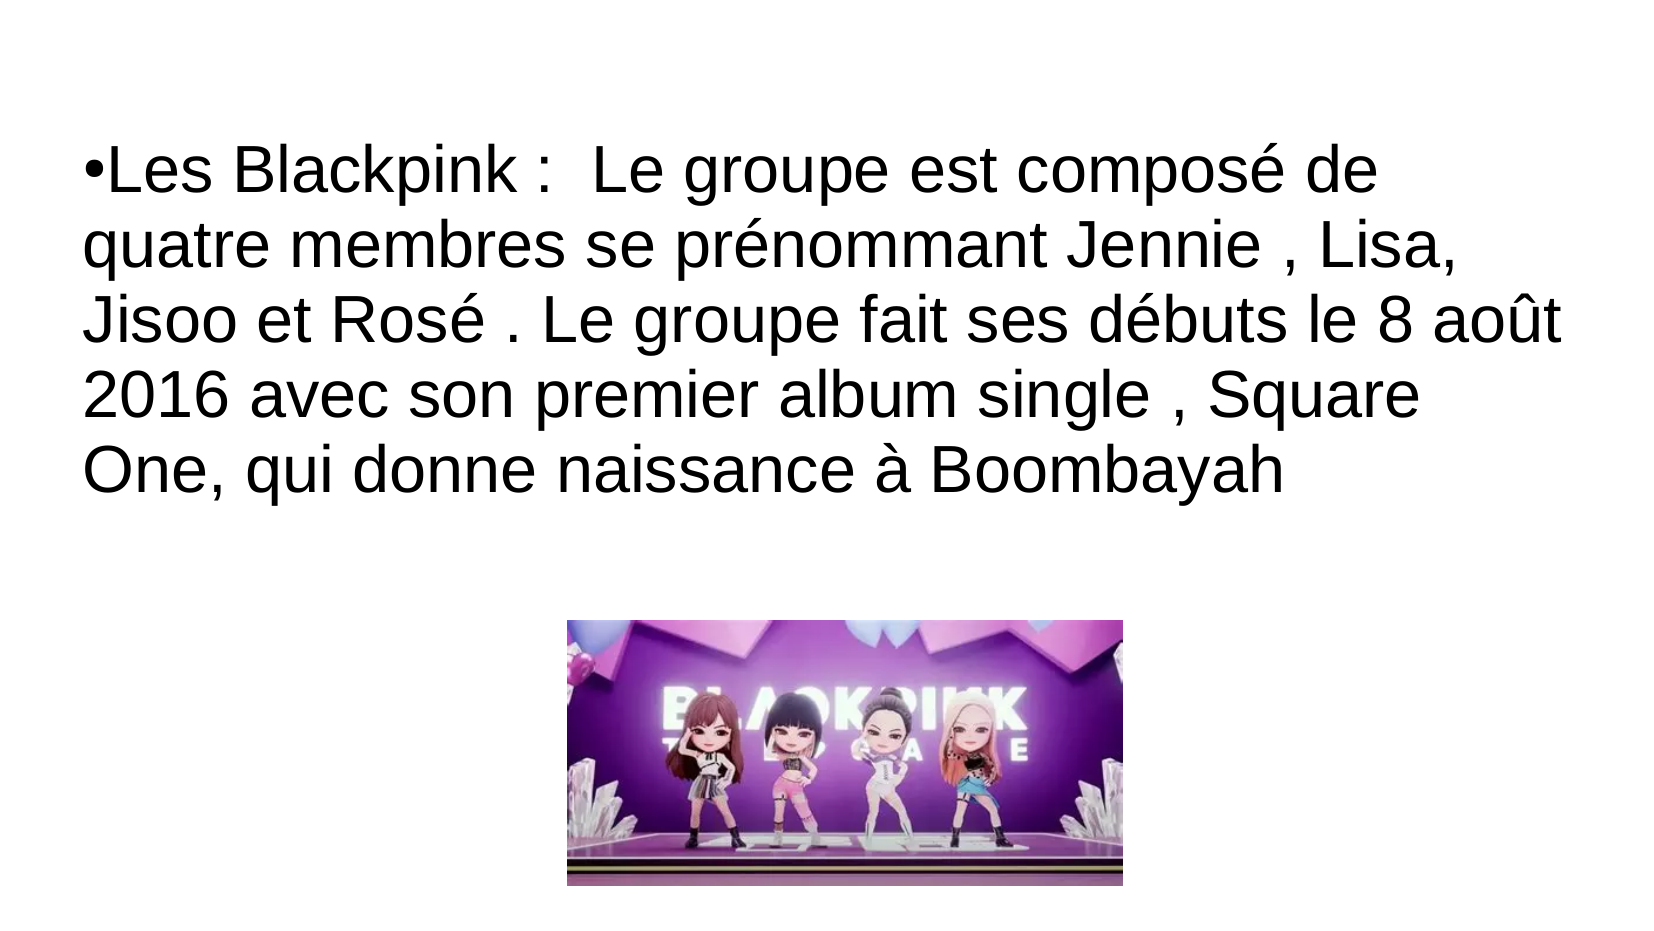

# Les Blackpink : Le groupe est composé de quatre membres se prénommant Jennie , Lisa, Jisoo et Rosé . Le groupe fait ses débuts le 8 août 2016 avec son premier album single , Square One, qui donne naissance à Boombayah